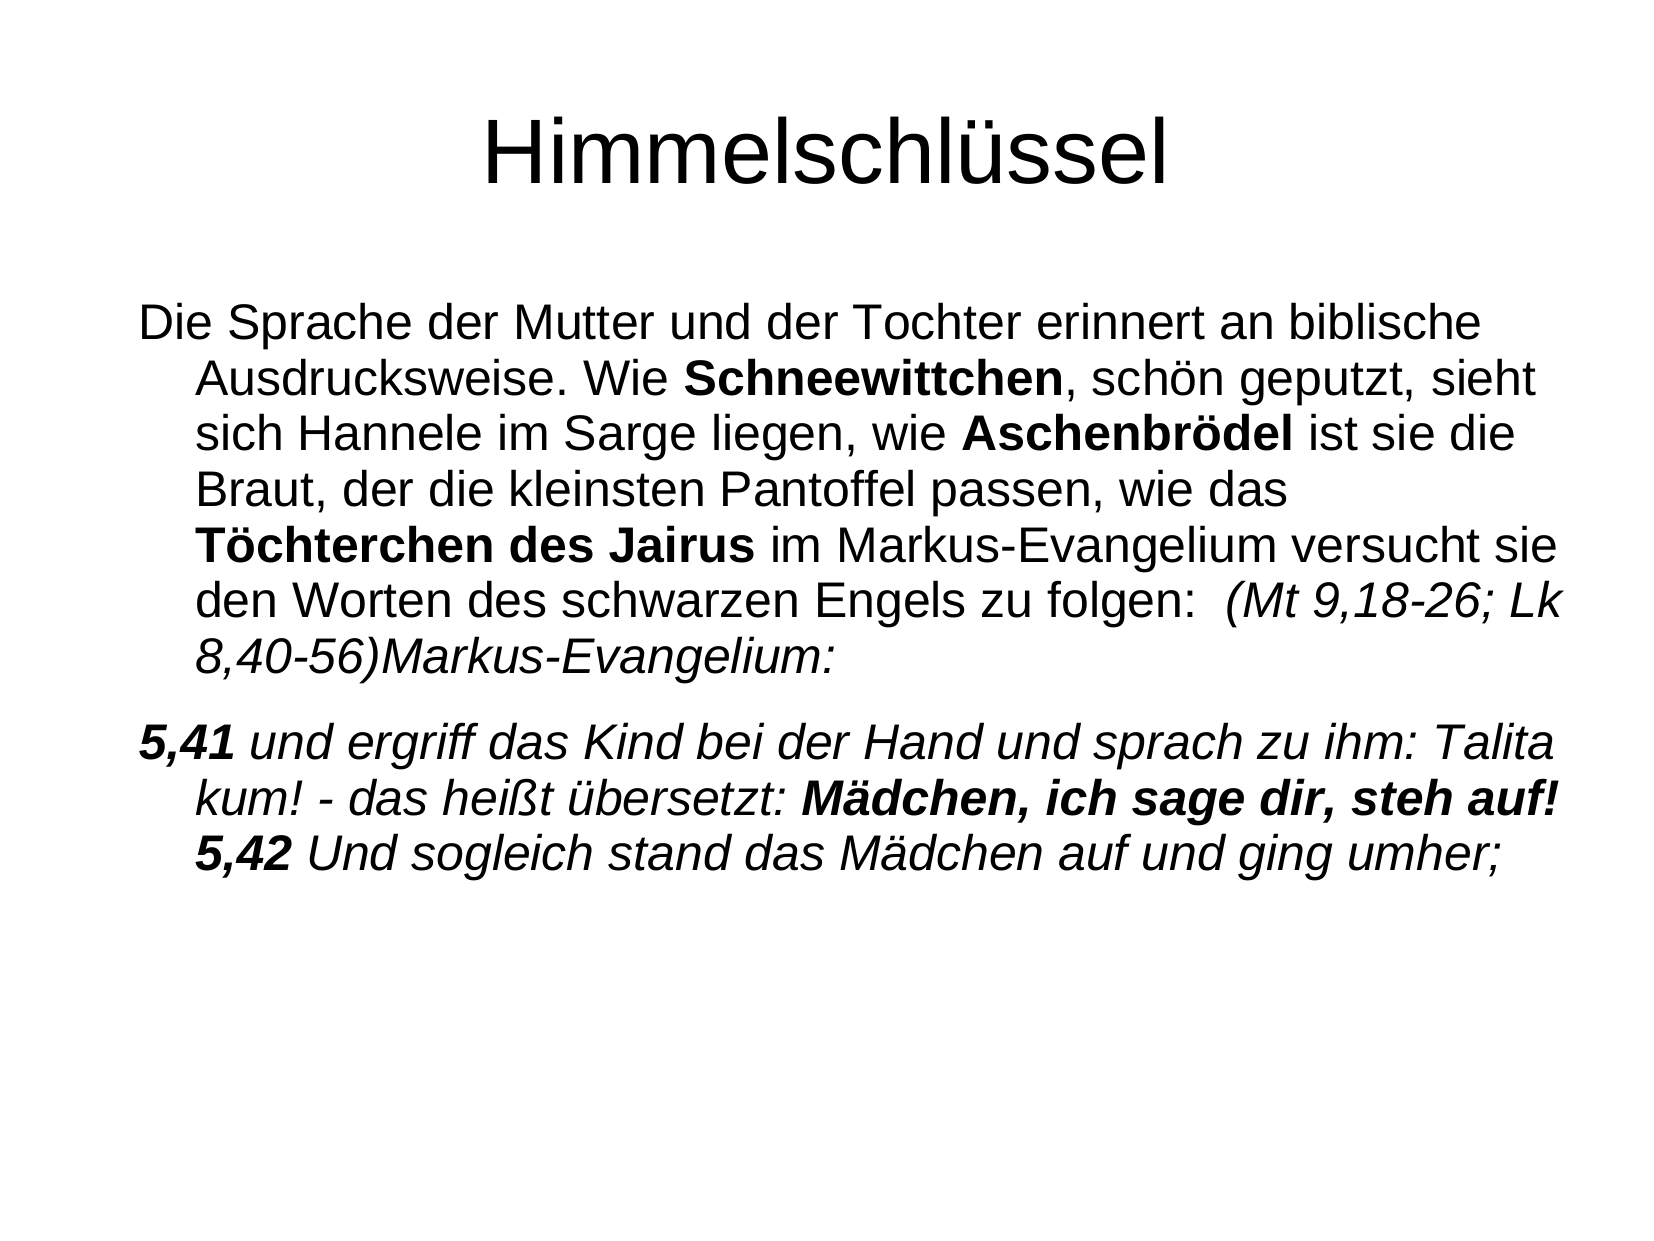

# Himmelschlüssel
Die Sprache der Mutter und der Tochter erinnert an biblische Ausdrucksweise. Wie Schneewittchen, schön geputzt, sieht sich Hannele im Sarge liegen, wie Aschenbrödel ist sie die Braut, der die kleinsten Pantoffel passen, wie das Töchterchen des Jairus im Markus-Evangelium versucht sie den Worten des schwarzen Engels zu folgen: (Mt 9,18-26; Lk 8,40-56)Markus-Evangelium:
5,41 und ergriff das Kind bei der Hand und sprach zu ihm: Talita kum! - das heißt übersetzt: Mädchen, ich sage dir, steh auf! 5,42 Und sogleich stand das Mädchen auf und ging umher;